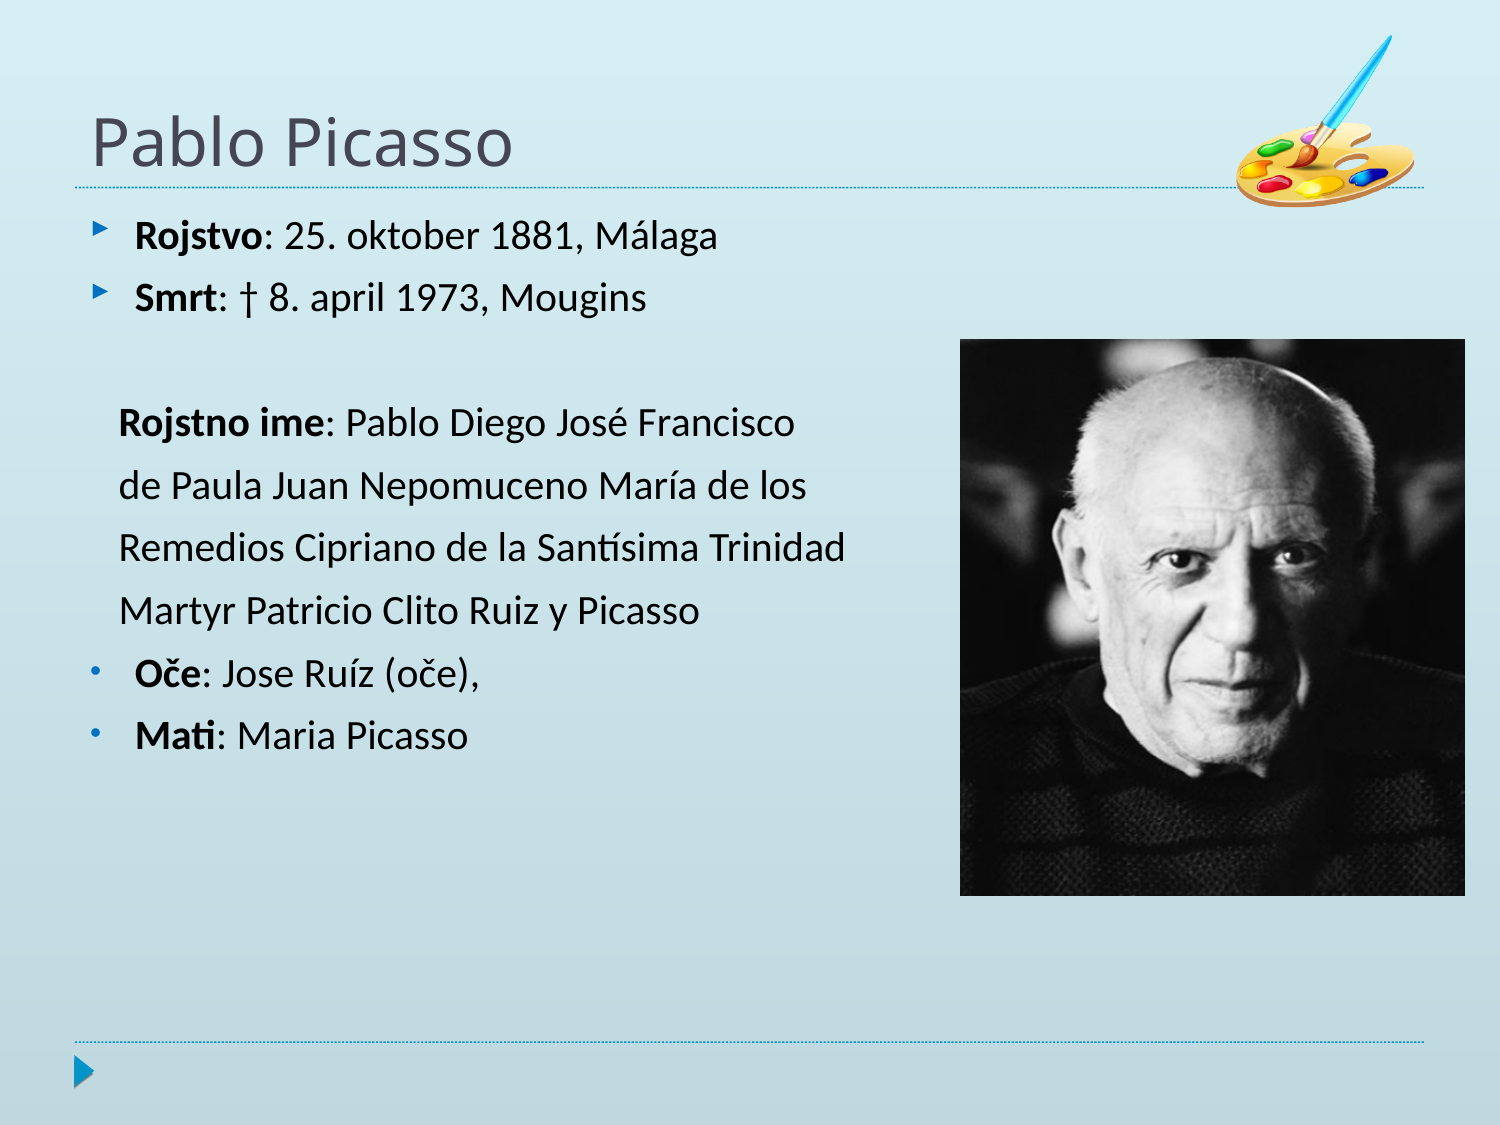

# Pablo Picasso
Rojstvo: 25. oktober 1881, Málaga
Smrt: † 8. april 1973, Mougins
 Rojstno ime: Pablo Diego José Francisco
 de Paula Juan Nepomuceno María de los
 Remedios Cipriano de la Santísima Trinidad
 Martyr Patricio Clito Ruiz y Picasso
Oče: Jose Ruíz (oče),
Mati: Maria Picasso